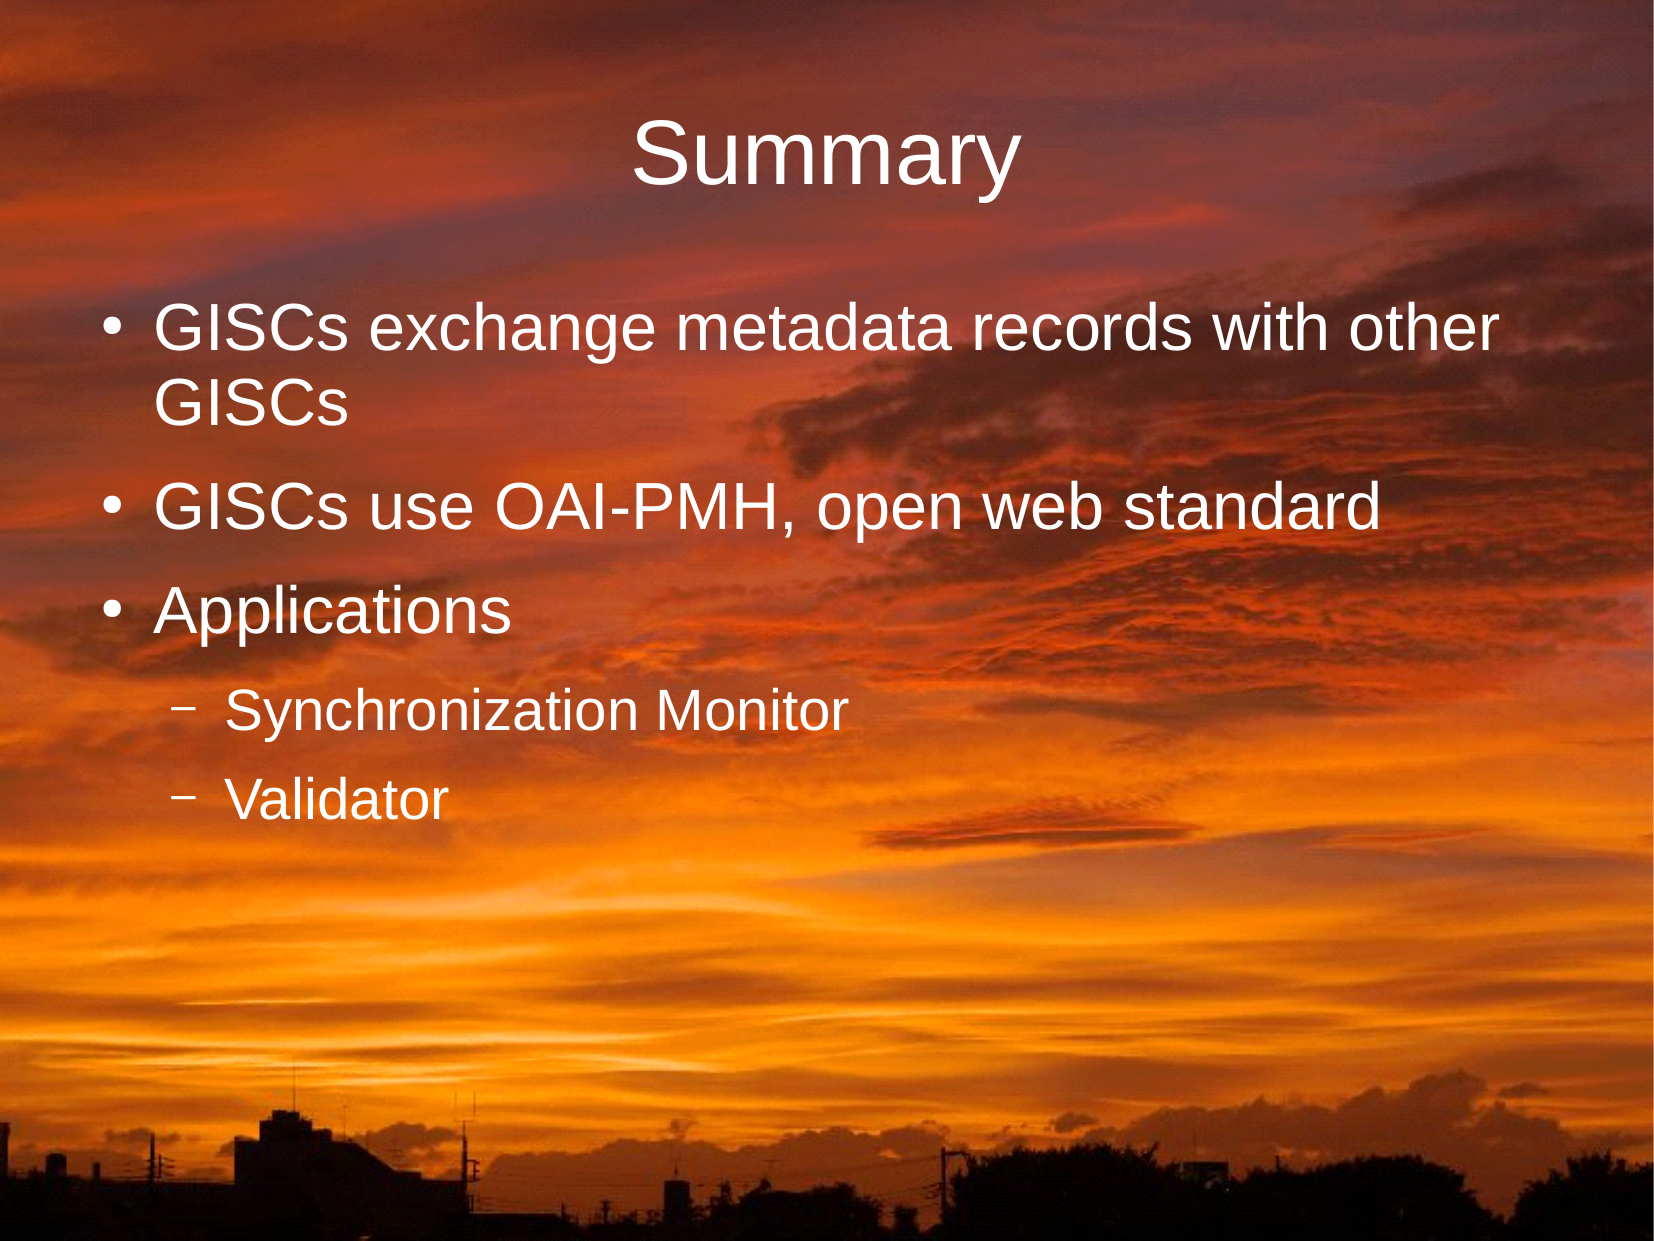

# Summary
GISCs exchange metadata records with other GISCs
GISCs use OAI-PMH, open web standard
Applications
Synchronization Monitor
Validator